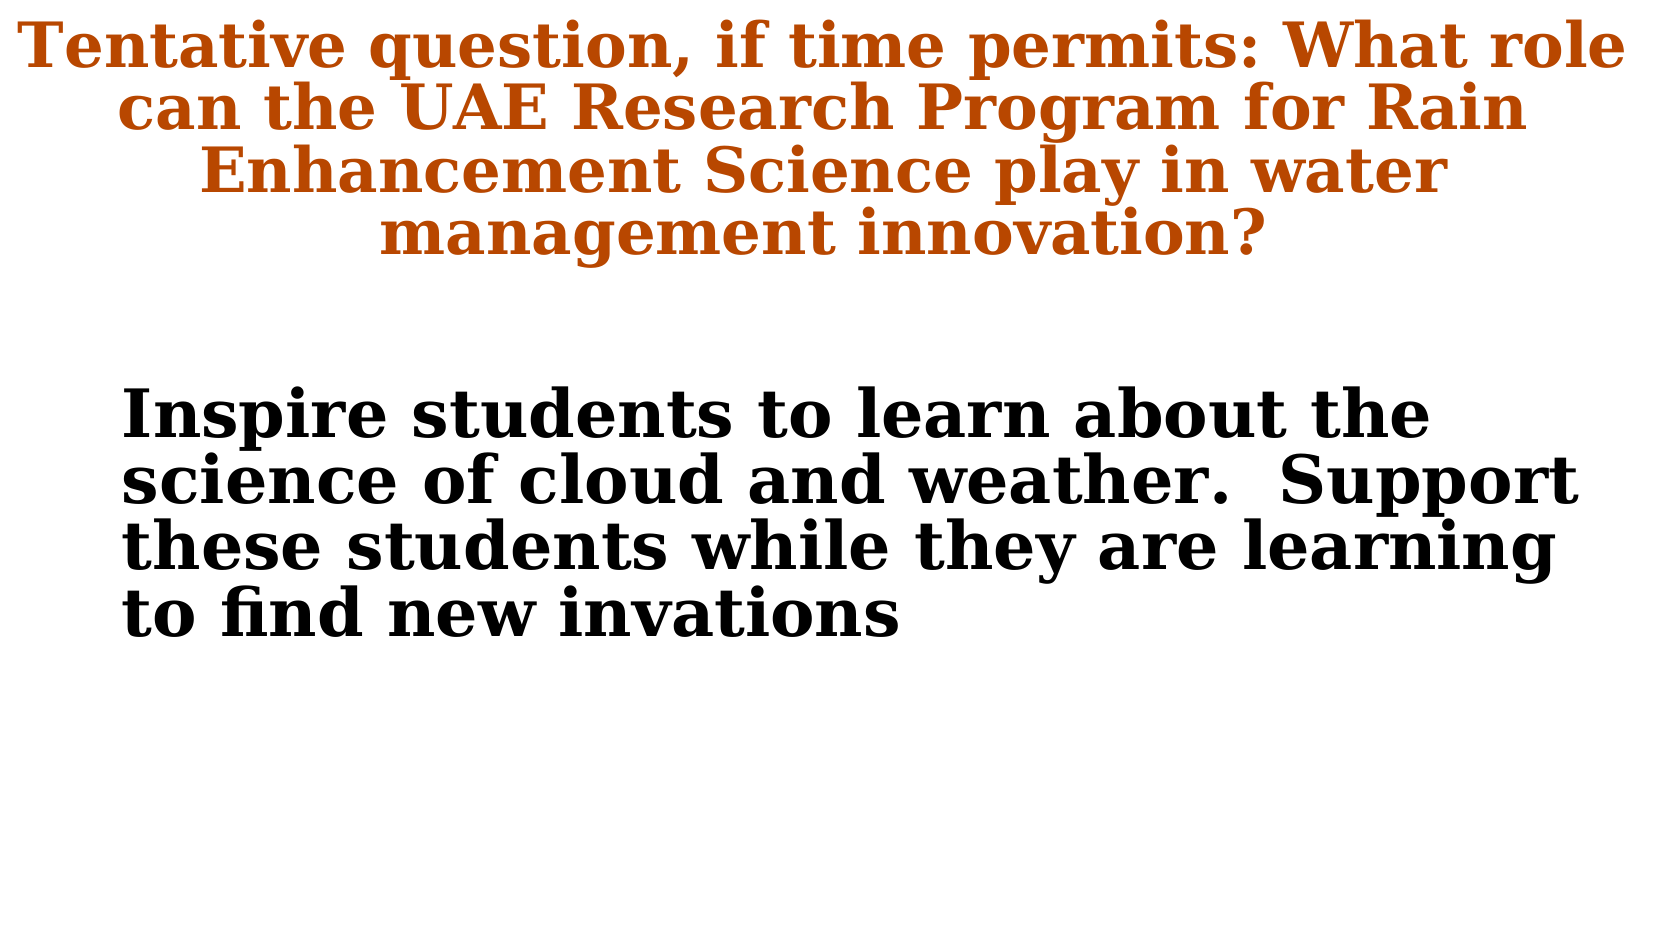

# Tentative question, if time permits: What role can the UAE Research Program for Rain Enhancement Science play in water management innovation?
Inspire students to learn about the science of cloud and weather. Support these students while they are learning to find new invations